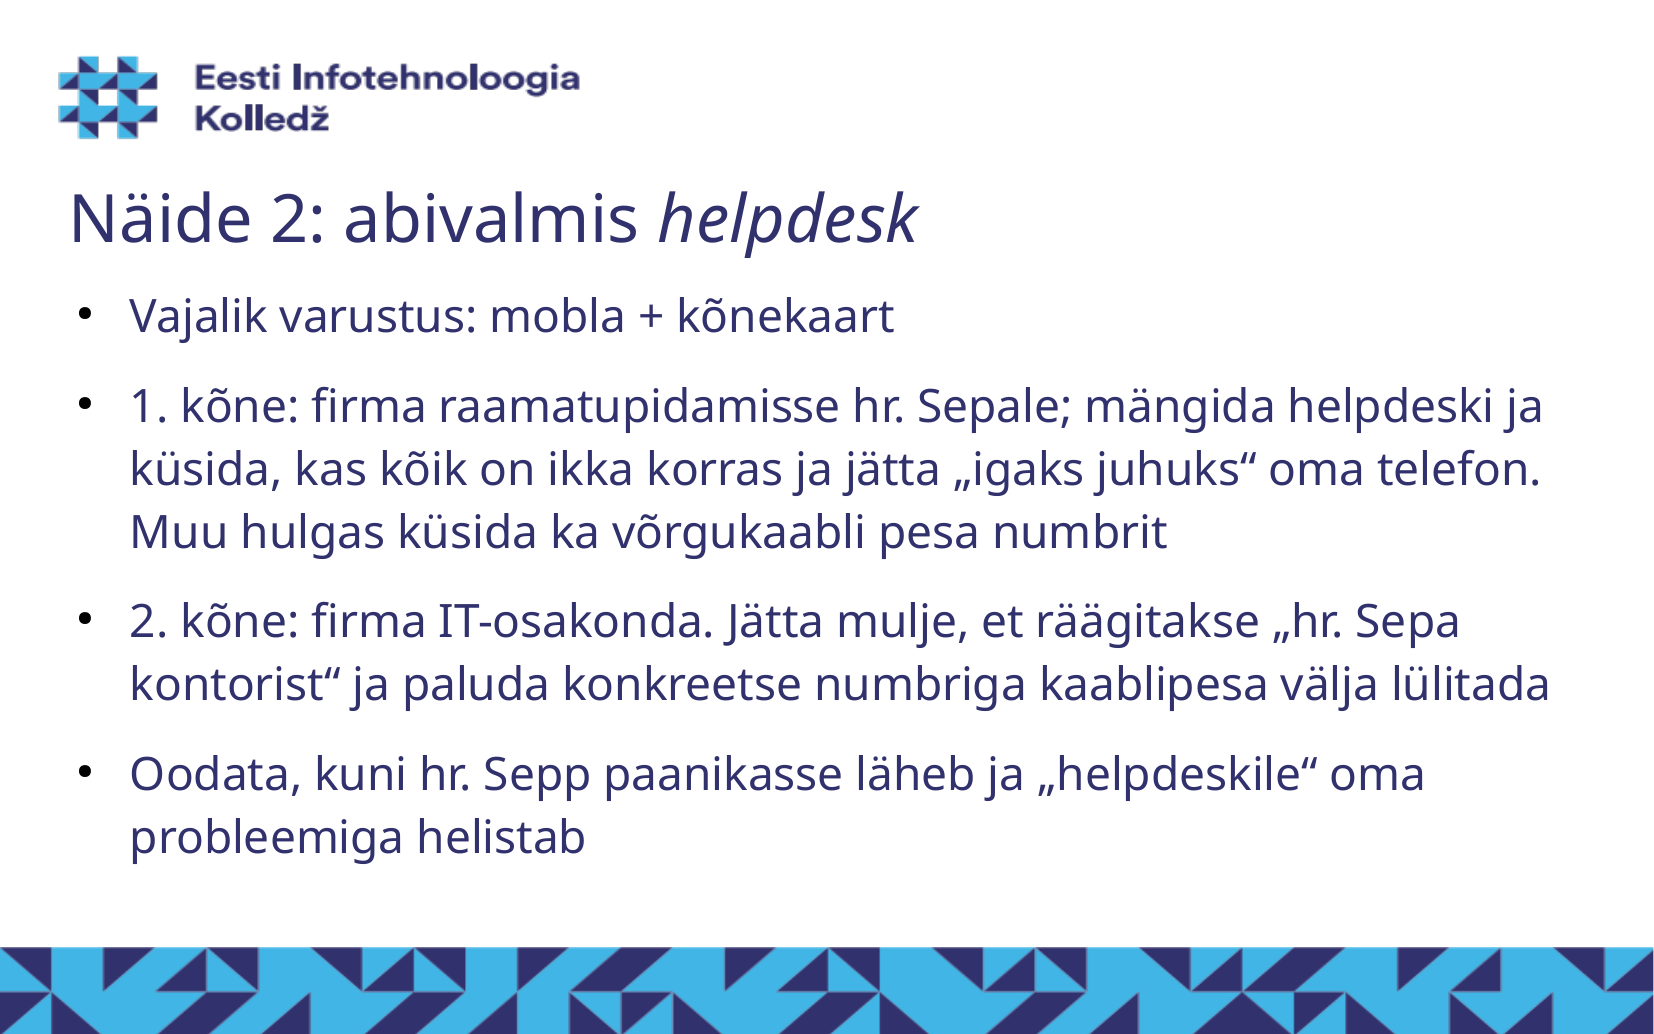

# Näide 2: abivalmis helpdesk
Vajalik varustus: mobla + kõnekaart
1. kõne: firma raamatupidamisse hr. Sepale; mängida helpdeski ja küsida, kas kõik on ikka korras ja jätta „igaks juhuks“ oma telefon. Muu hulgas küsida ka võrgukaabli pesa numbrit
2. kõne: firma IT-osakonda. Jätta mulje, et räägitakse „hr. Sepa kontorist“ ja paluda konkreetse numbriga kaablipesa välja lülitada
Oodata, kuni hr. Sepp paanikasse läheb ja „helpdeskile“ oma probleemiga helistab